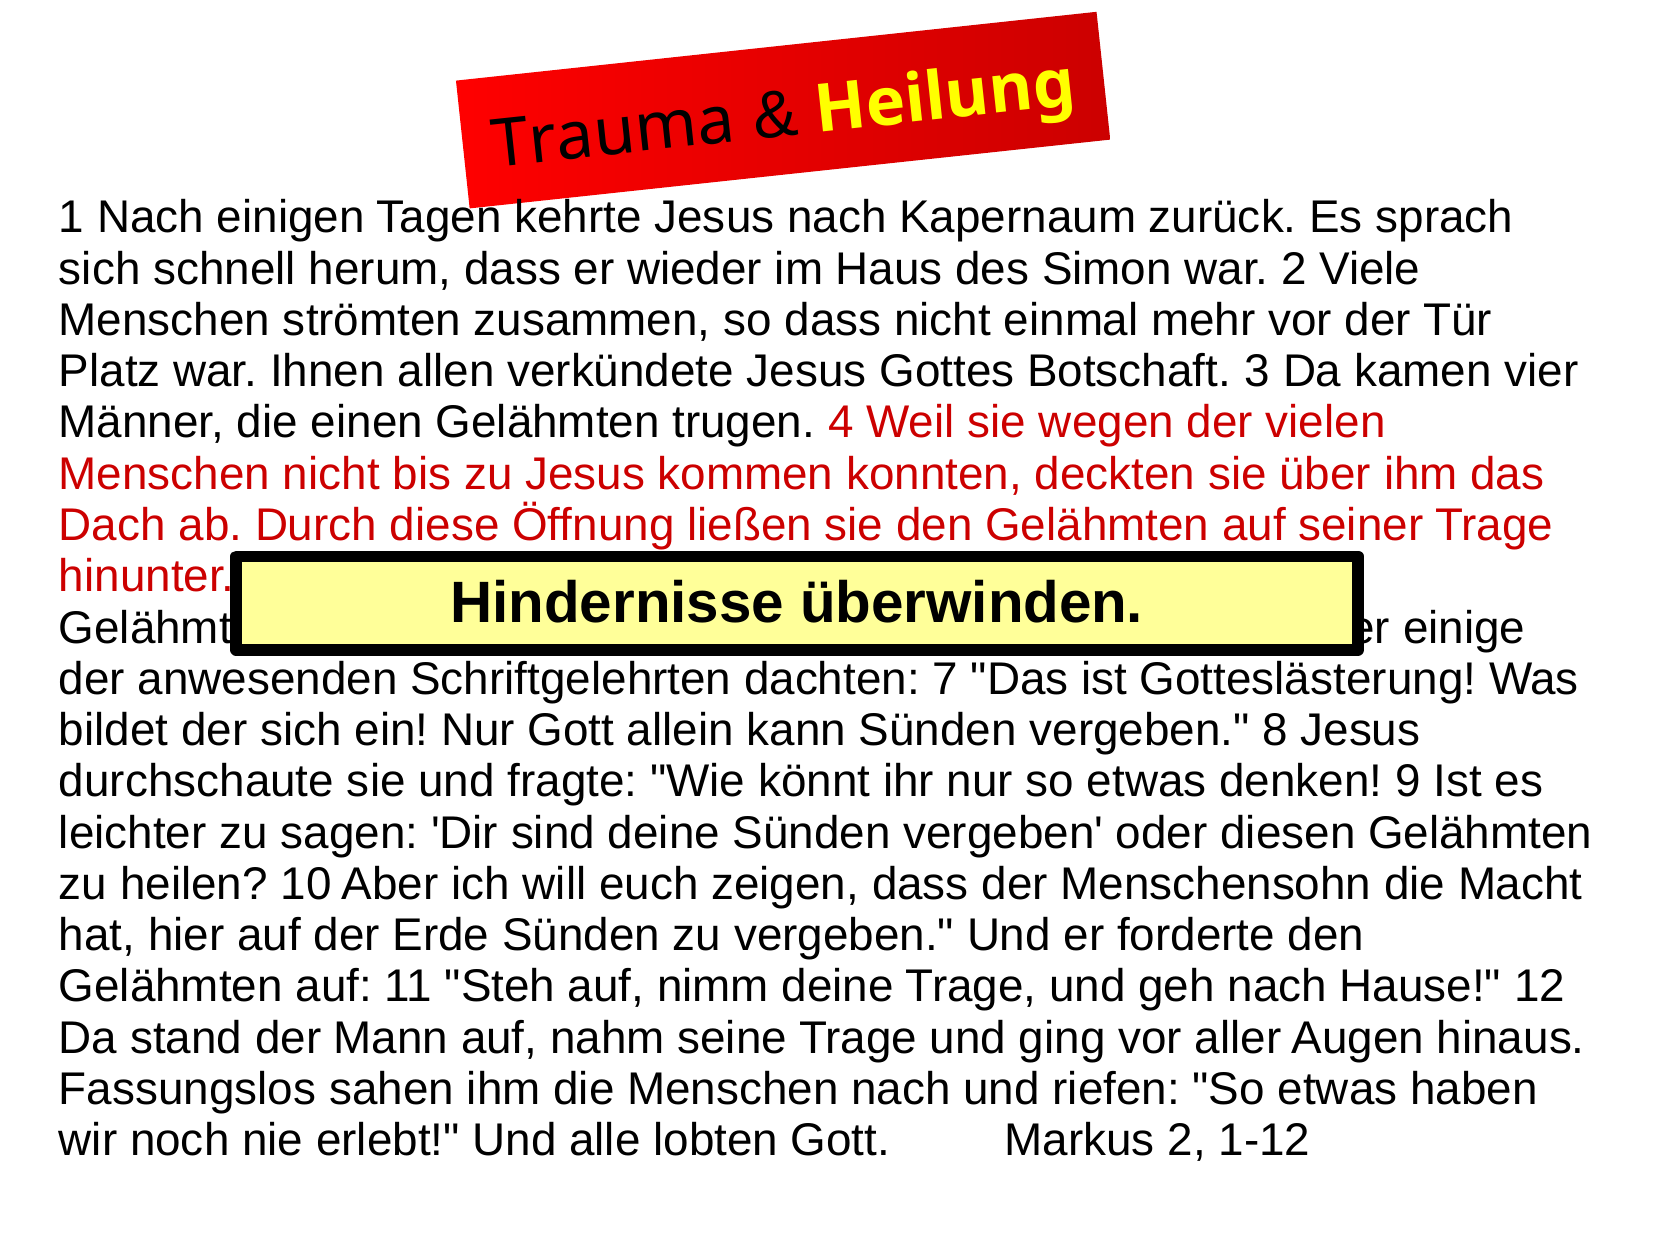

# Trauma & Heilung
1 Nach einigen Tagen kehrte Jesus nach Kapernaum zurück. Es sprach sich schnell herum, dass er wieder im Haus des Simon war. 2 Viele Menschen strömten zusammen, so dass nicht einmal mehr vor der Tür Platz war. Ihnen allen verkündete Jesus Gottes Botschaft. 3 Da kamen vier Männer, die einen Gelähmten trugen. 4 Weil sie wegen der vielen Menschen nicht bis zu Jesus kommen konnten, deckten sie über ihm das Dach ab. Durch diese Öffnung ließen sie den Gelähmten auf seiner Trage hinunter.5 Als Jesus ihren festen Glauben sah, sagte er zu dem Gelähmten: "Mein Sohn, deine Sünden sind dir vergeben!" 6 Aber einige der anwesenden Schriftgelehrten dachten: 7 "Das ist Gotteslästerung! Was bildet der sich ein! Nur Gott allein kann Sünden vergeben." 8 Jesus durchschaute sie und fragte: "Wie könnt ihr nur so etwas denken! 9 Ist es leichter zu sagen: 'Dir sind deine Sünden vergeben' oder diesen Gelähmten zu heilen? 10 Aber ich will euch zeigen, dass der Menschensohn die Macht hat, hier auf der Erde Sünden zu vergeben." Und er forderte den Gelähmten auf: 11 "Steh auf, nimm deine Trage, und geh nach Hause!" 12 Da stand der Mann auf, nahm seine Trage und ging vor aller Augen hinaus. Fassungslos sahen ihm die Menschen nach und riefen: "So etwas haben wir noch nie erlebt!" Und alle lobten Gott. Markus 2, 1-12
Hindernisse überwinden.